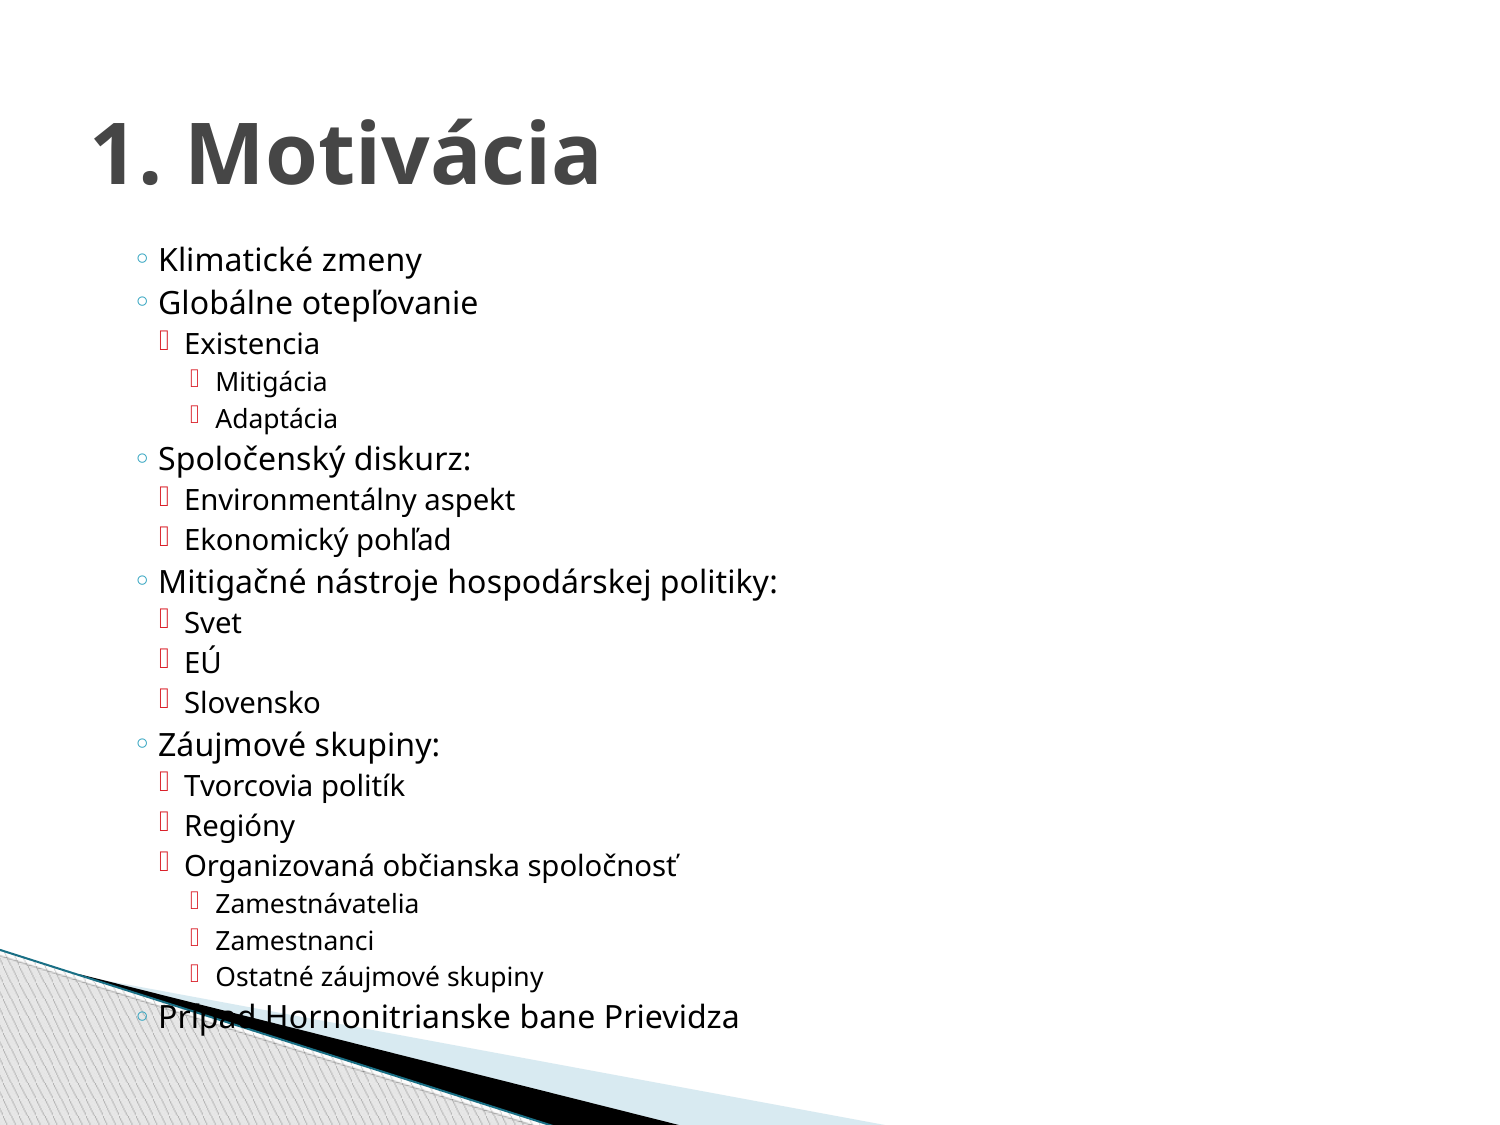

1. Motivácia
# Klimatické zmeny
Globálne otepľovanie
Existencia
Mitigácia
Adaptácia
Spoločenský diskurz:
Environmentálny aspekt
Ekonomický pohľad
Mitigačné nástroje hospodárskej politiky:
Svet
EÚ
Slovensko
Záujmové skupiny:
Tvorcovia politík
Regióny
Organizovaná občianska spoločnosť
Zamestnávatelia
Zamestnanci
Ostatné záujmové skupiny
Prípad Hornonitrianske bane Prievidza